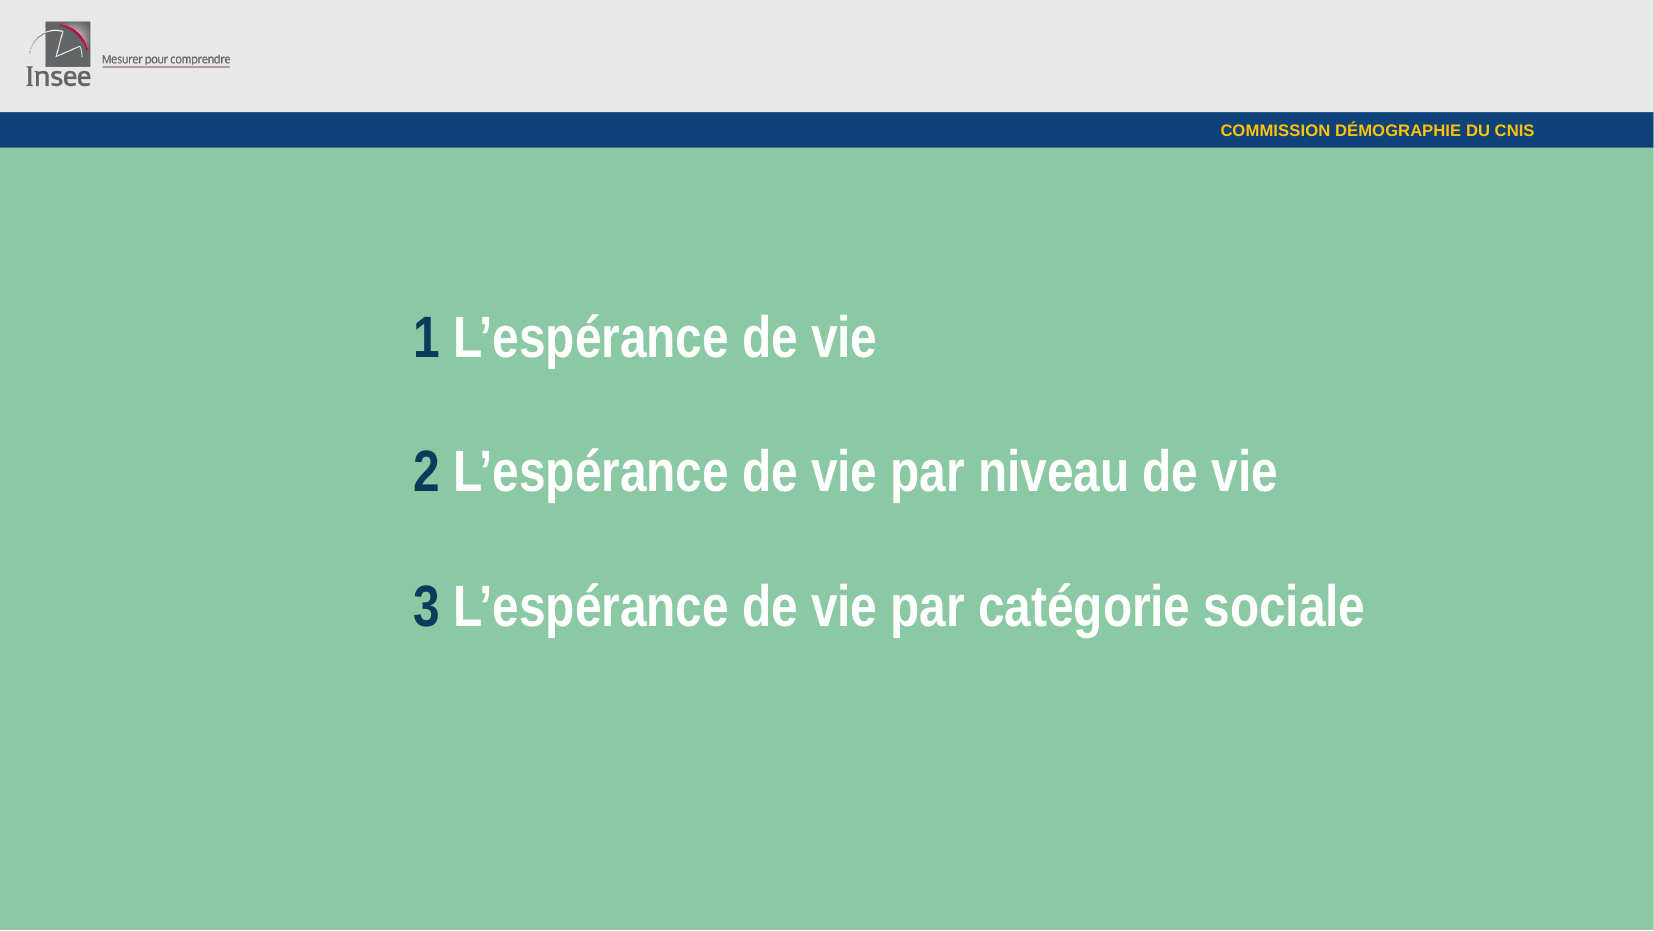

Commission démographie du Cnis
# L’espérance de vie
 L’espérance de vie par niveau de vie
 L’espérance de vie par catégorie sociale